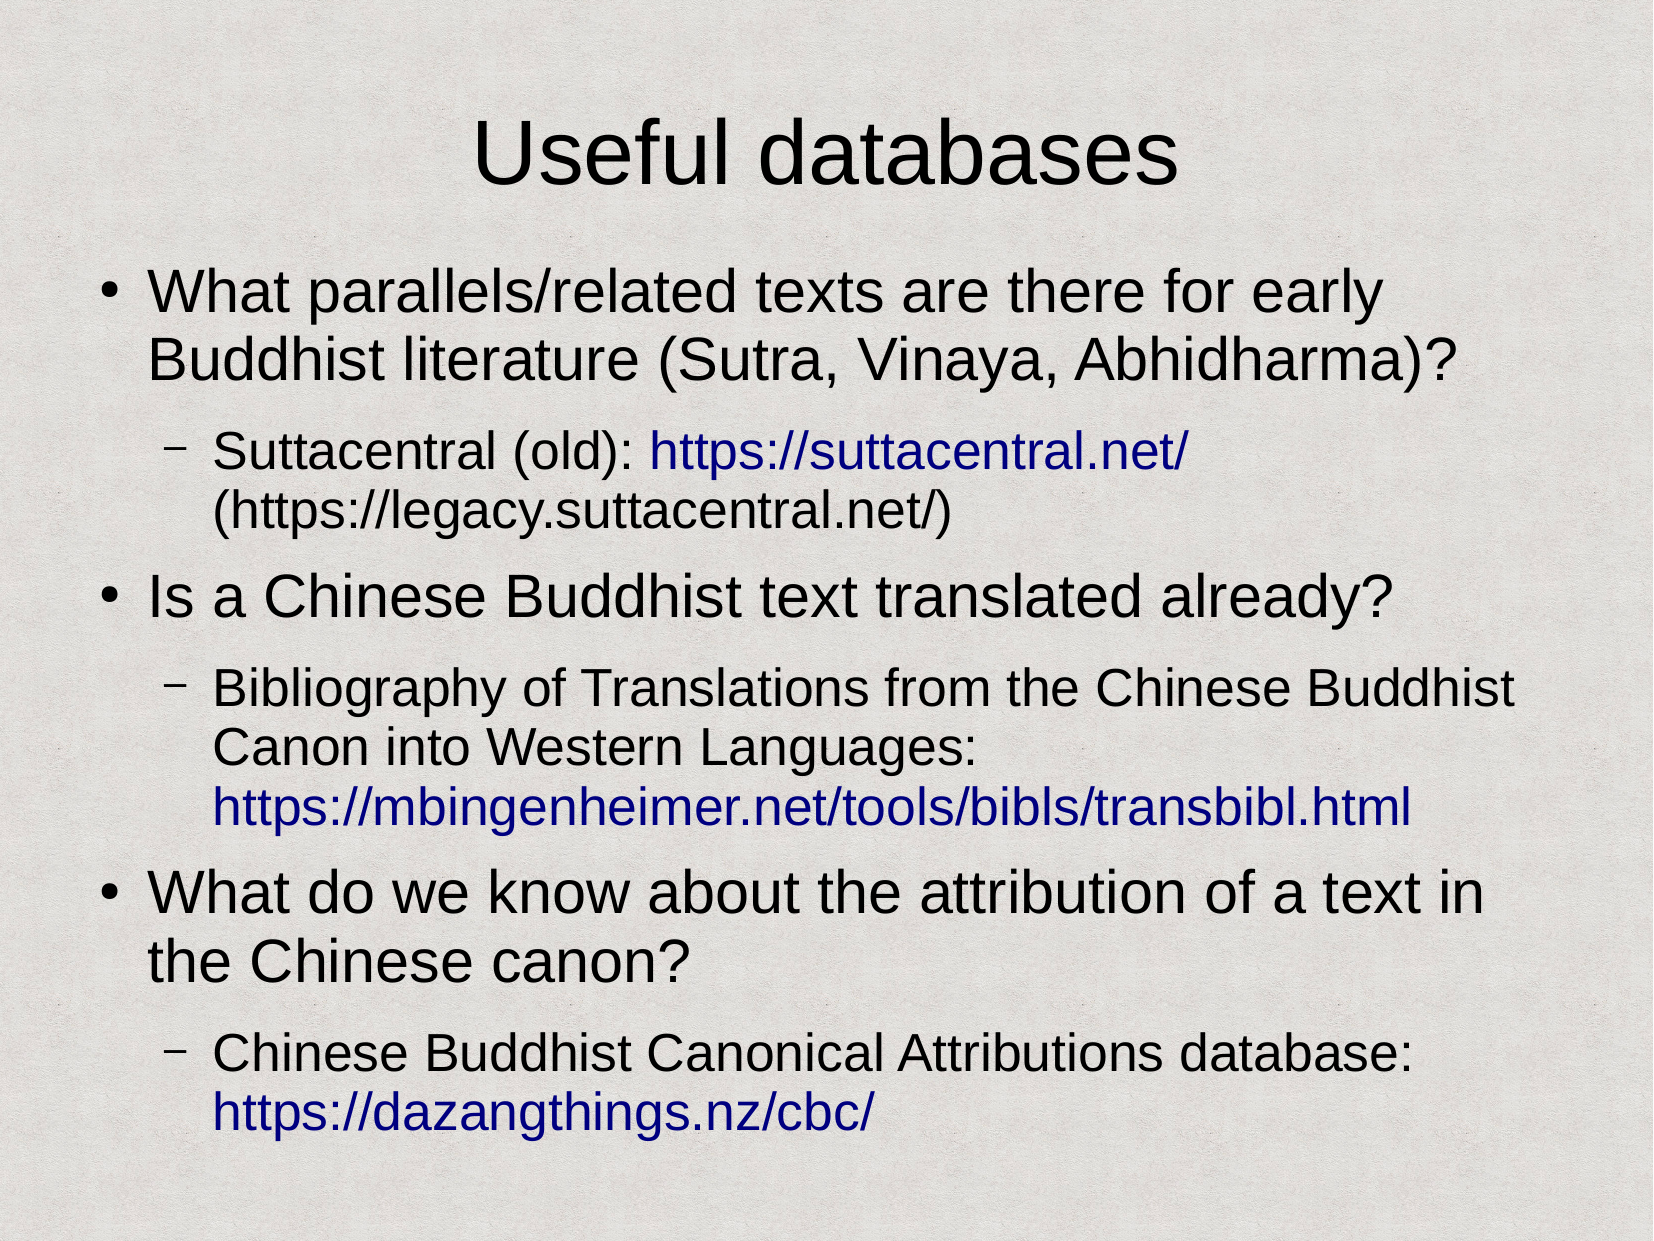

# Useful databases
What parallels/related texts are there for early Buddhist literature (Sutra, Vinaya, Abhidharma)?
Suttacentral (old): https://suttacentral.net/ (https://legacy.suttacentral.net/)
Is a Chinese Buddhist text translated already?
Bibliography of Translations from the Chinese Buddhist Canon into Western Languages: https://mbingenheimer.net/tools/bibls/transbibl.html
What do we know about the attribution of a text in the Chinese canon?
Chinese Buddhist Canonical Attributions database: https://dazangthings.nz/cbc/